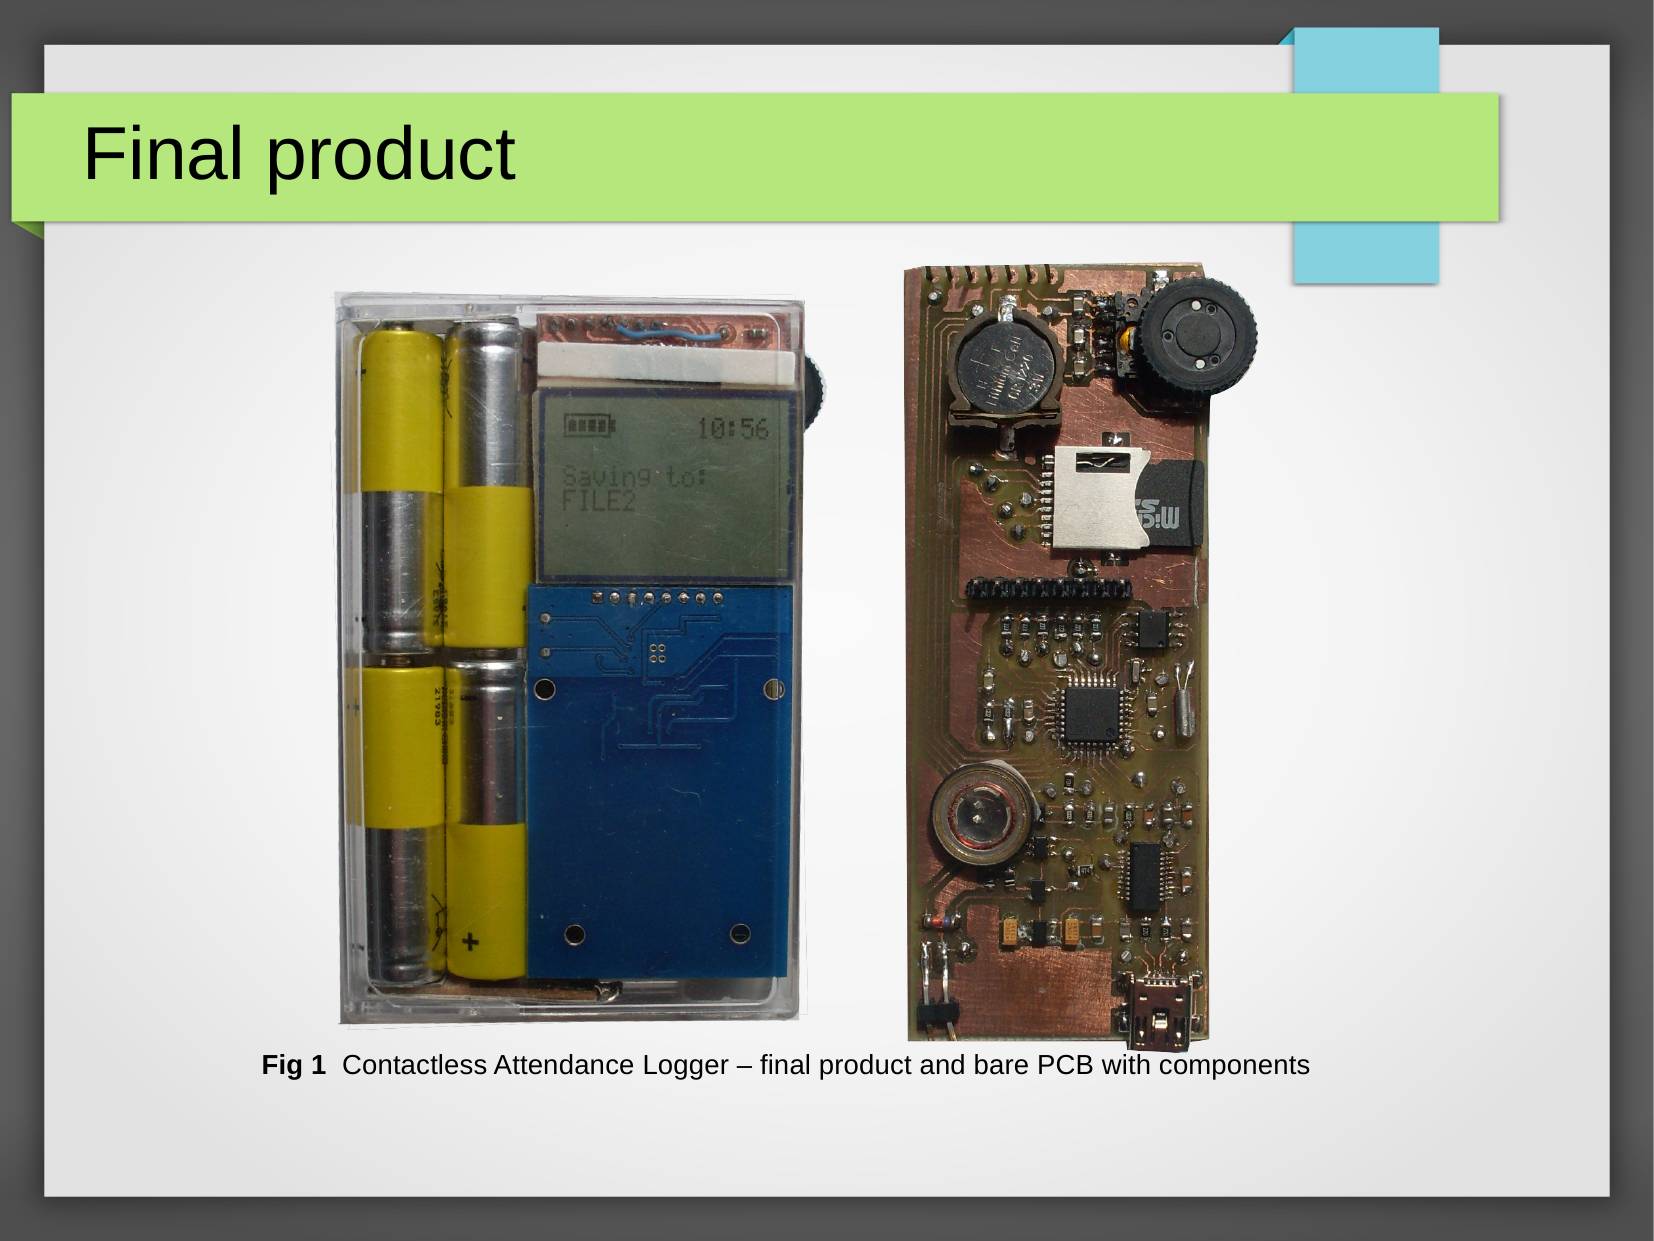

# Final product
Fig 1 Contactless Attendance Logger – final product and bare PCB with components